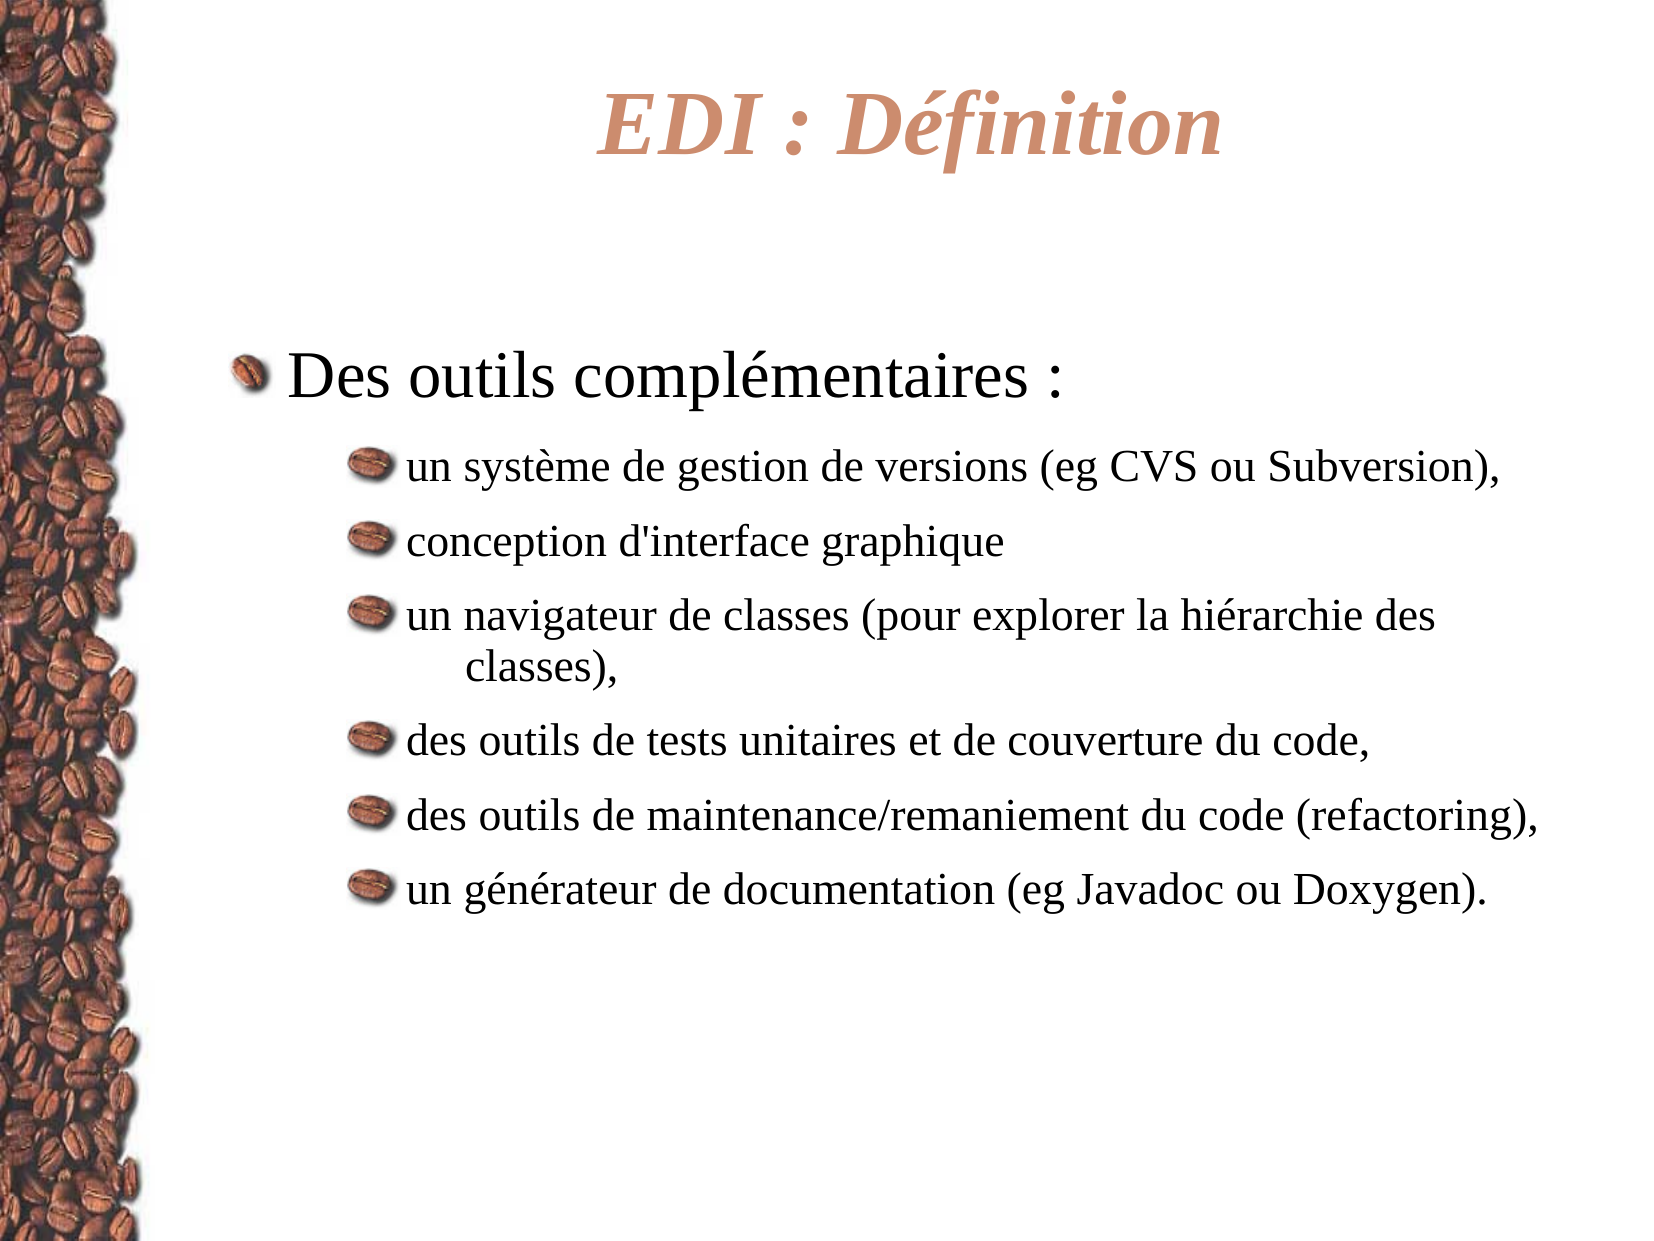

# EDI : Définition
Des outils complémentaires :
un système de gestion de versions (eg CVS ou Subversion),
conception d'interface graphique
un navigateur de classes (pour explorer la hiérarchie des classes),
des outils de tests unitaires et de couverture du code,
des outils de maintenance/remaniement du code (refactoring),
un générateur de documentation (eg Javadoc ou Doxygen).